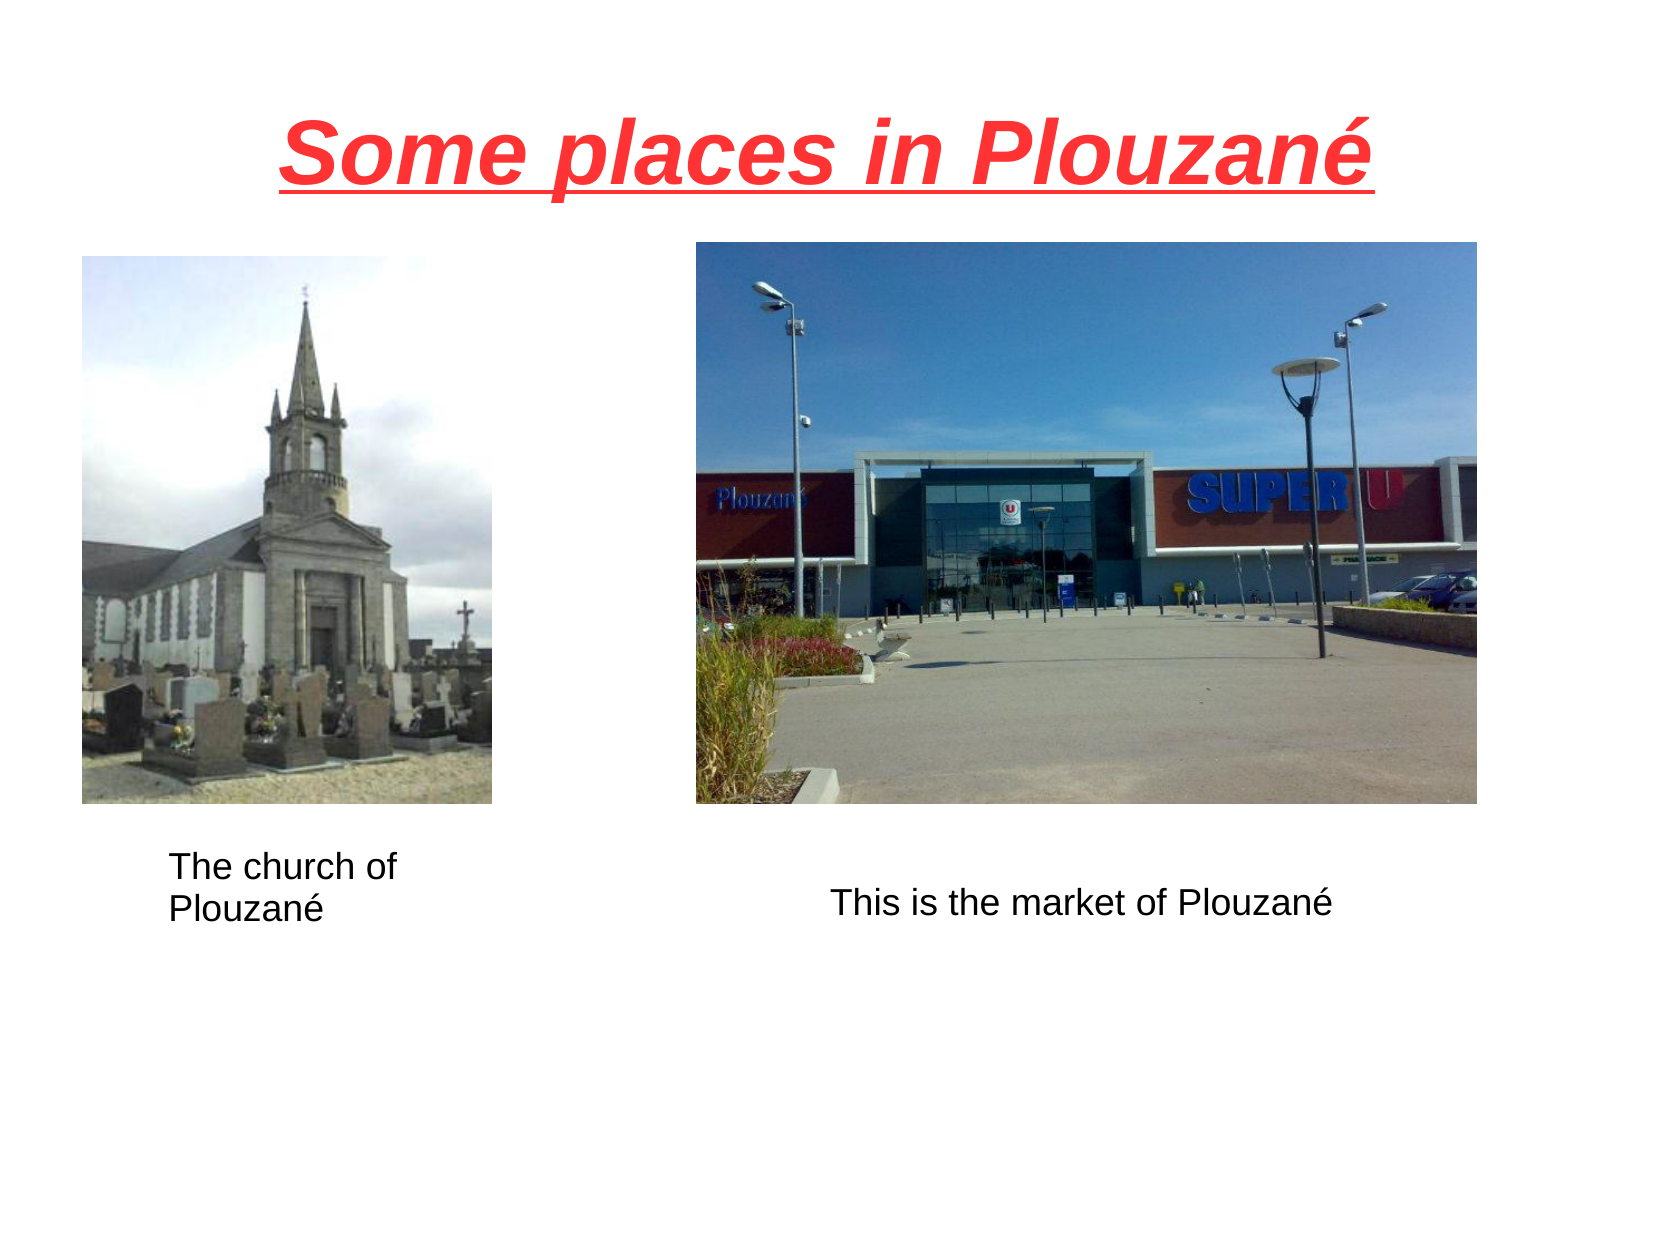

# Some places in Plouzané
The church of Plouzané
This is the market of Plouzané